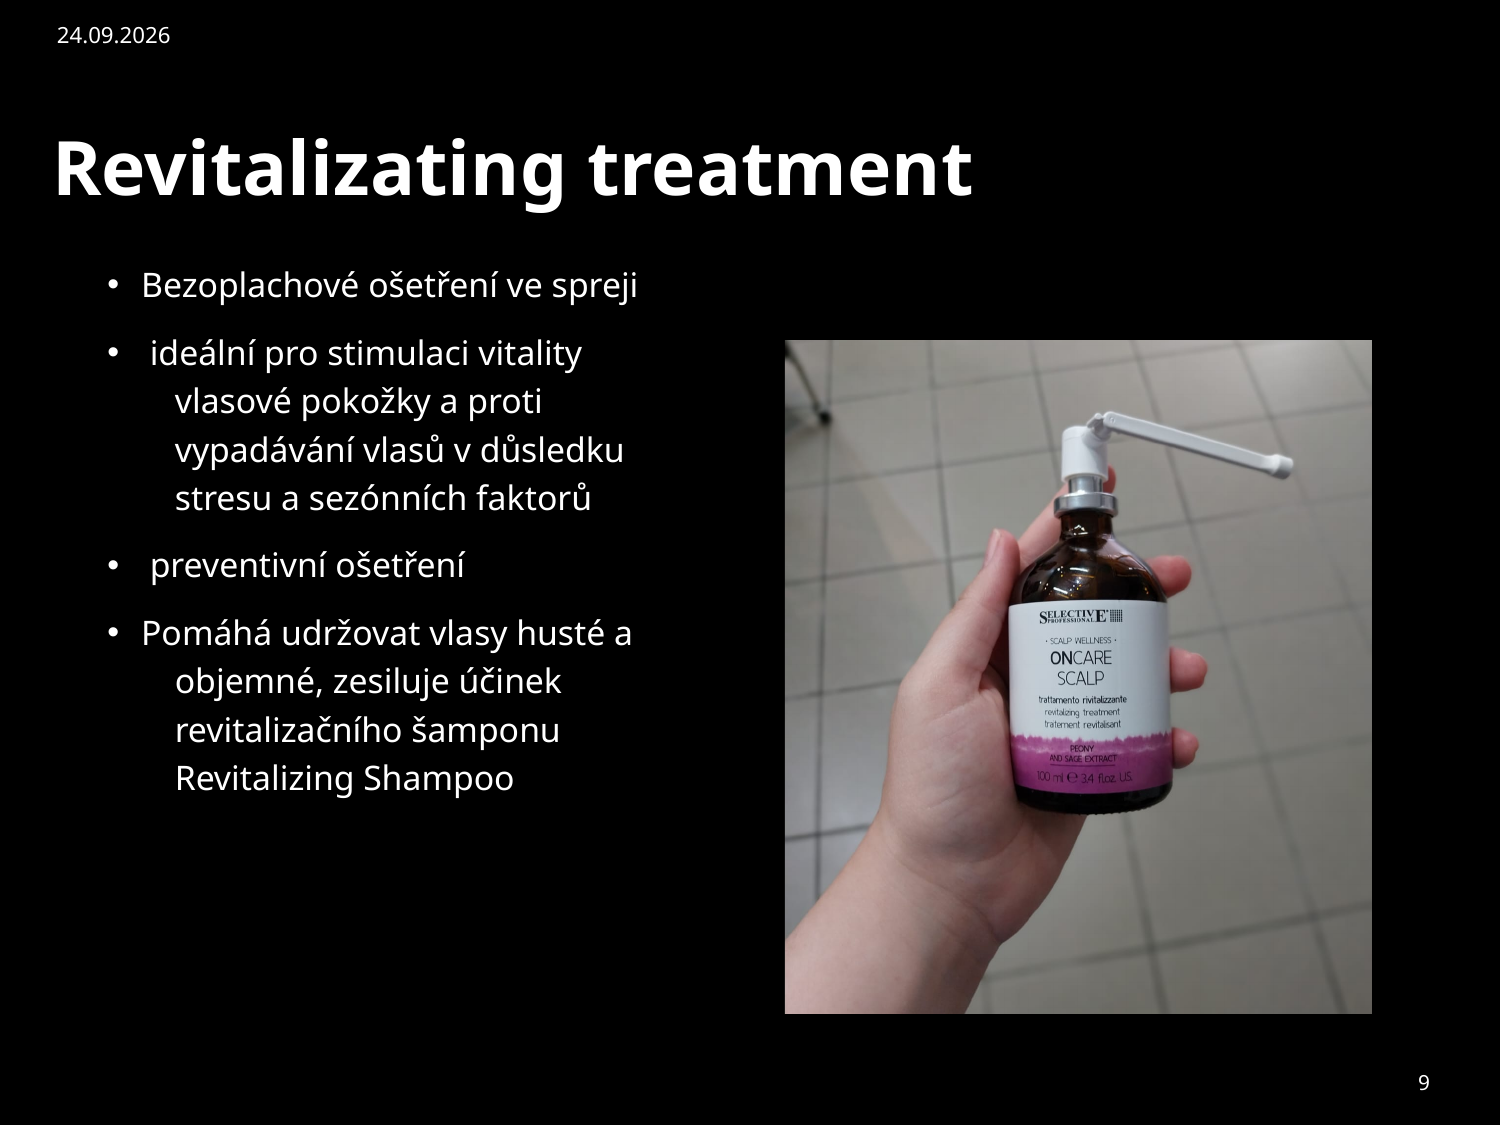

# Revitalizating treatment
Bezoplachové ošetření ve spreji
 ideální pro stimulaci vitality vlasové pokožky a proti vypadávání vlasů v důsledku stresu a sezónních faktorů
 preventivní ošetření
Pomáhá udržovat vlasy husté a objemné, zesiluje účinek revitalizačního šamponu Revitalizing Shampoo